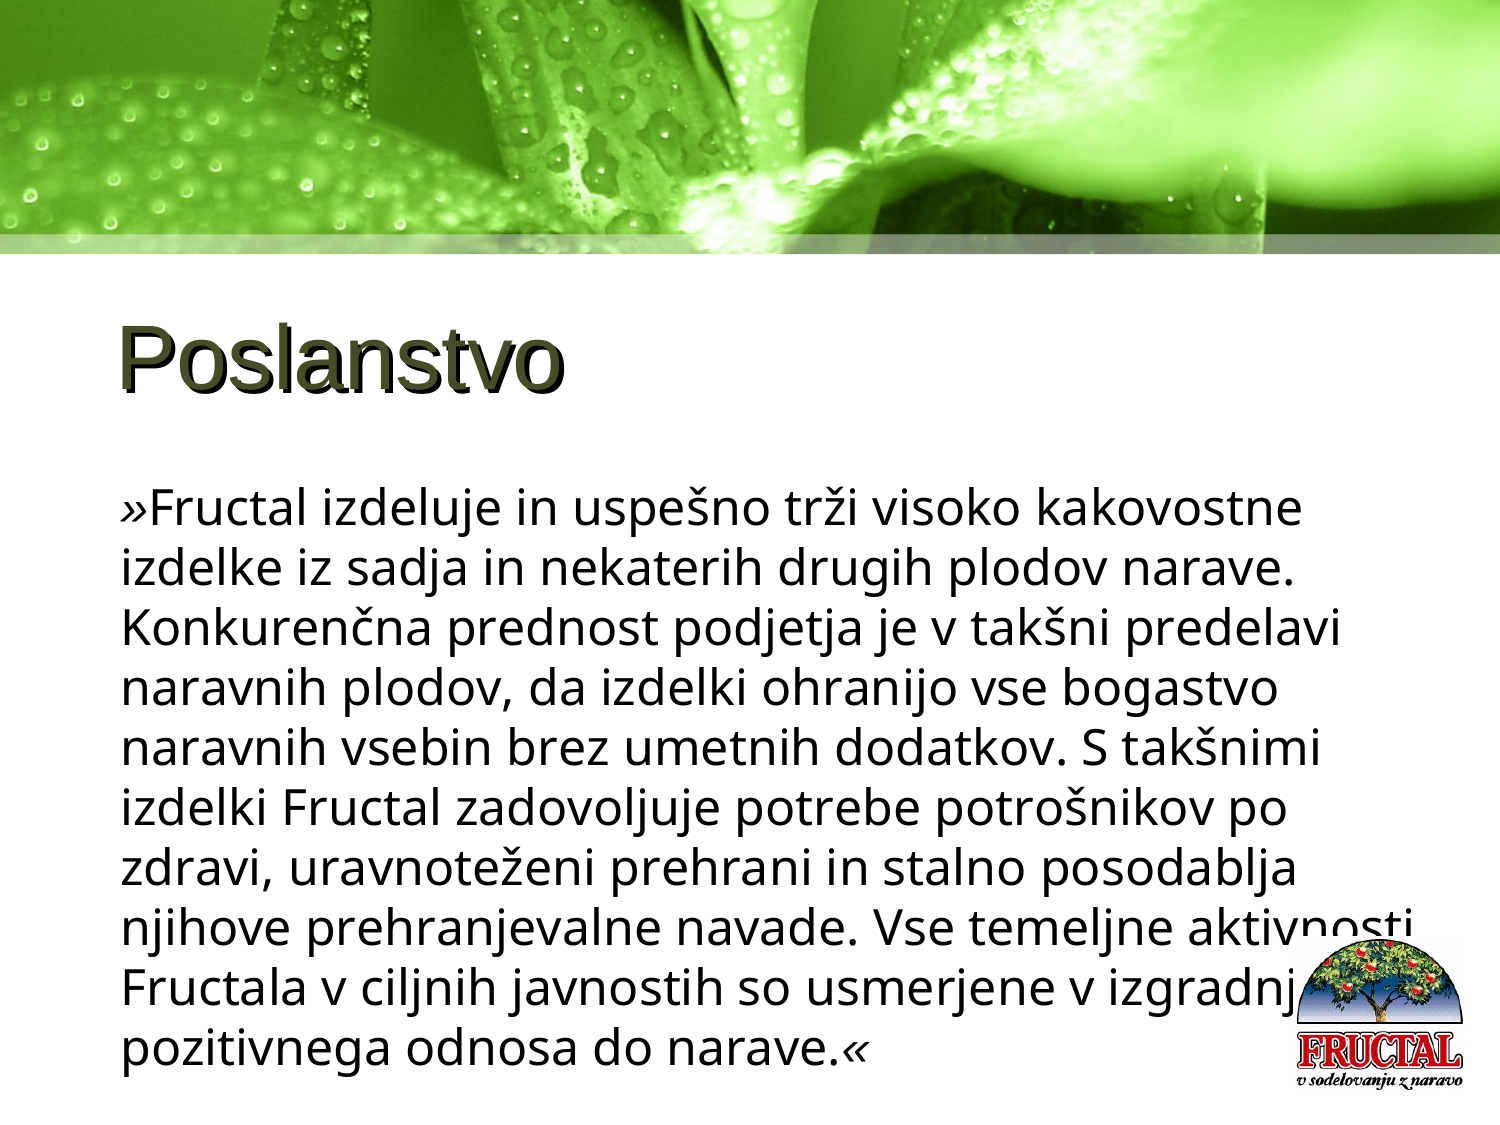

# Poslanstvo
	»Fructal izdeluje in uspešno trži visoko kakovostne izdelke iz sadja in nekaterih drugih plodov narave. Konkurenčna prednost podjetja je v takšni predelavi naravnih plodov, da izdelki ohranijo vse bogastvo naravnih vsebin brez umetnih dodatkov. S takšnimi izdelki Fructal zadovoljuje potrebe potrošnikov po zdravi, uravnoteženi prehrani in stalno posodablja njihove prehranjevalne navade. Vse temeljne aktivnosti Fructala v ciljnih javnostih so usmerjene v izgradnjo pozitivnega odnosa do narave.«